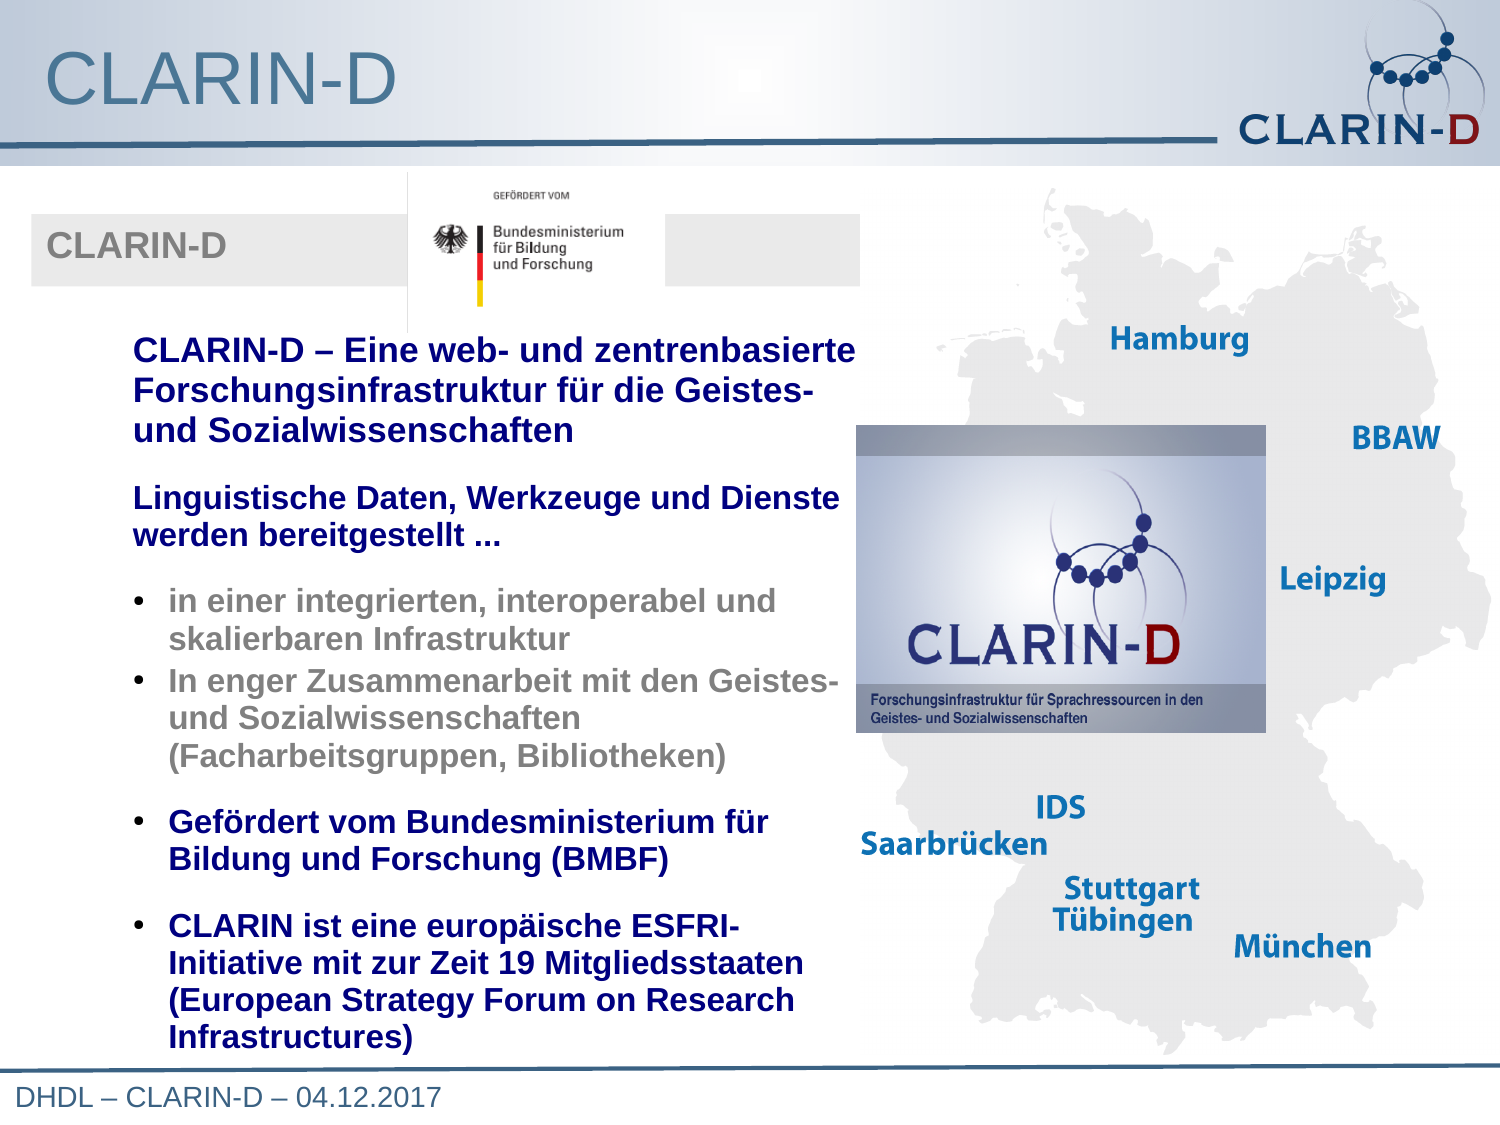

CLARIN-D
# CLARIN-D
CLARIN-D – Eine web- und zentrenbasierte Forschungsinfrastruktur für die Geistes- und Sozialwissenschaften
Linguistische Daten, Werkzeuge und Dienste werden bereitgestellt ...
in einer integrierten, interoperabel und skalierbaren Infrastruktur
In enger Zusammenarbeit mit den Geistes- und Sozialwissenschaften (Facharbeitsgruppen, Bibliotheken)
Gefördert vom Bundesministerium für Bildung und Forschung (BMBF)
CLARIN ist eine europäische ESFRI-Initiative mit zur Zeit 19 Mitgliedsstaaten (European Strategy Forum on Research Infrastructures)